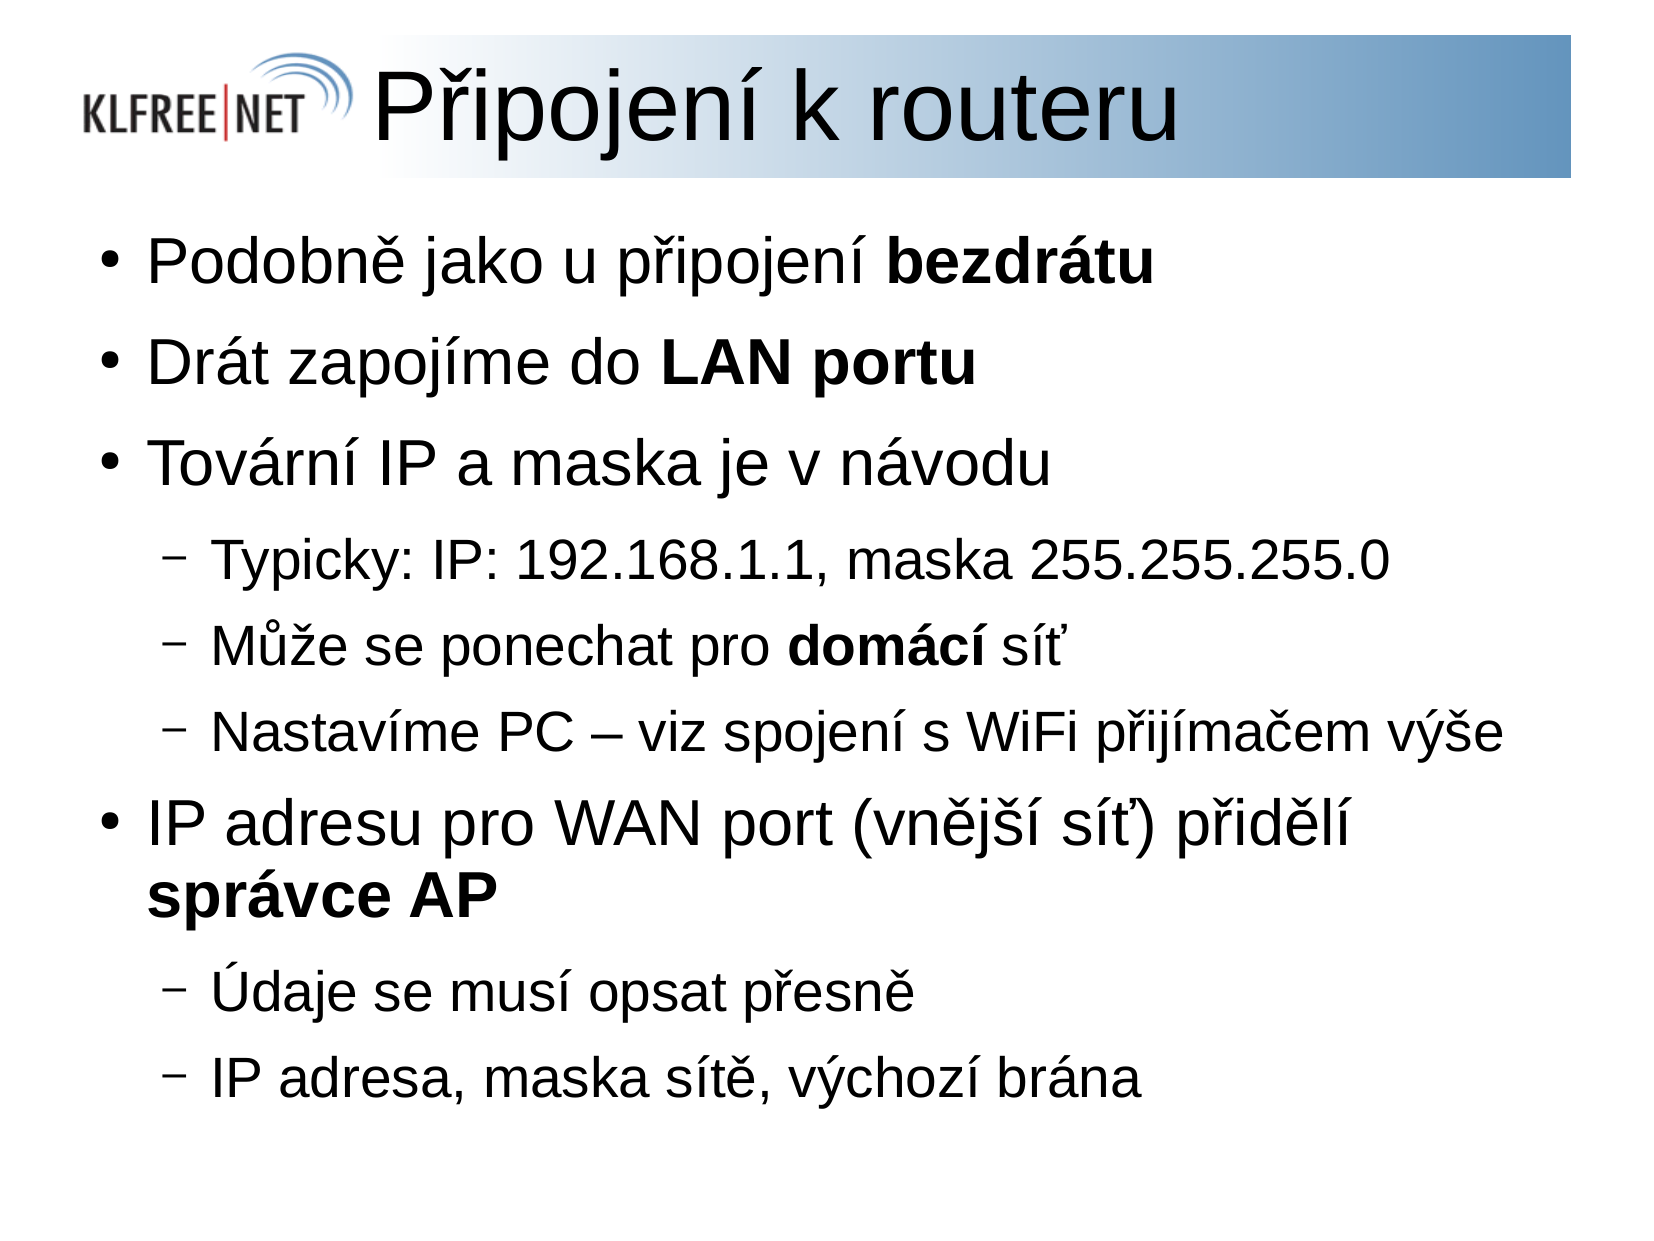

# Připojení k routeru
Podobně jako u připojení bezdrátu
Drát zapojíme do LAN portu
Tovární IP a maska je v návodu
Typicky: IP: 192.168.1.1, maska 255.255.255.0
Může se ponechat pro domácí síť
Nastavíme PC – viz spojení s WiFi přijímačem výše
IP adresu pro WAN port (vnější síť) přidělí správce AP
Údaje se musí opsat přesně
IP adresa, maska sítě, výchozí brána